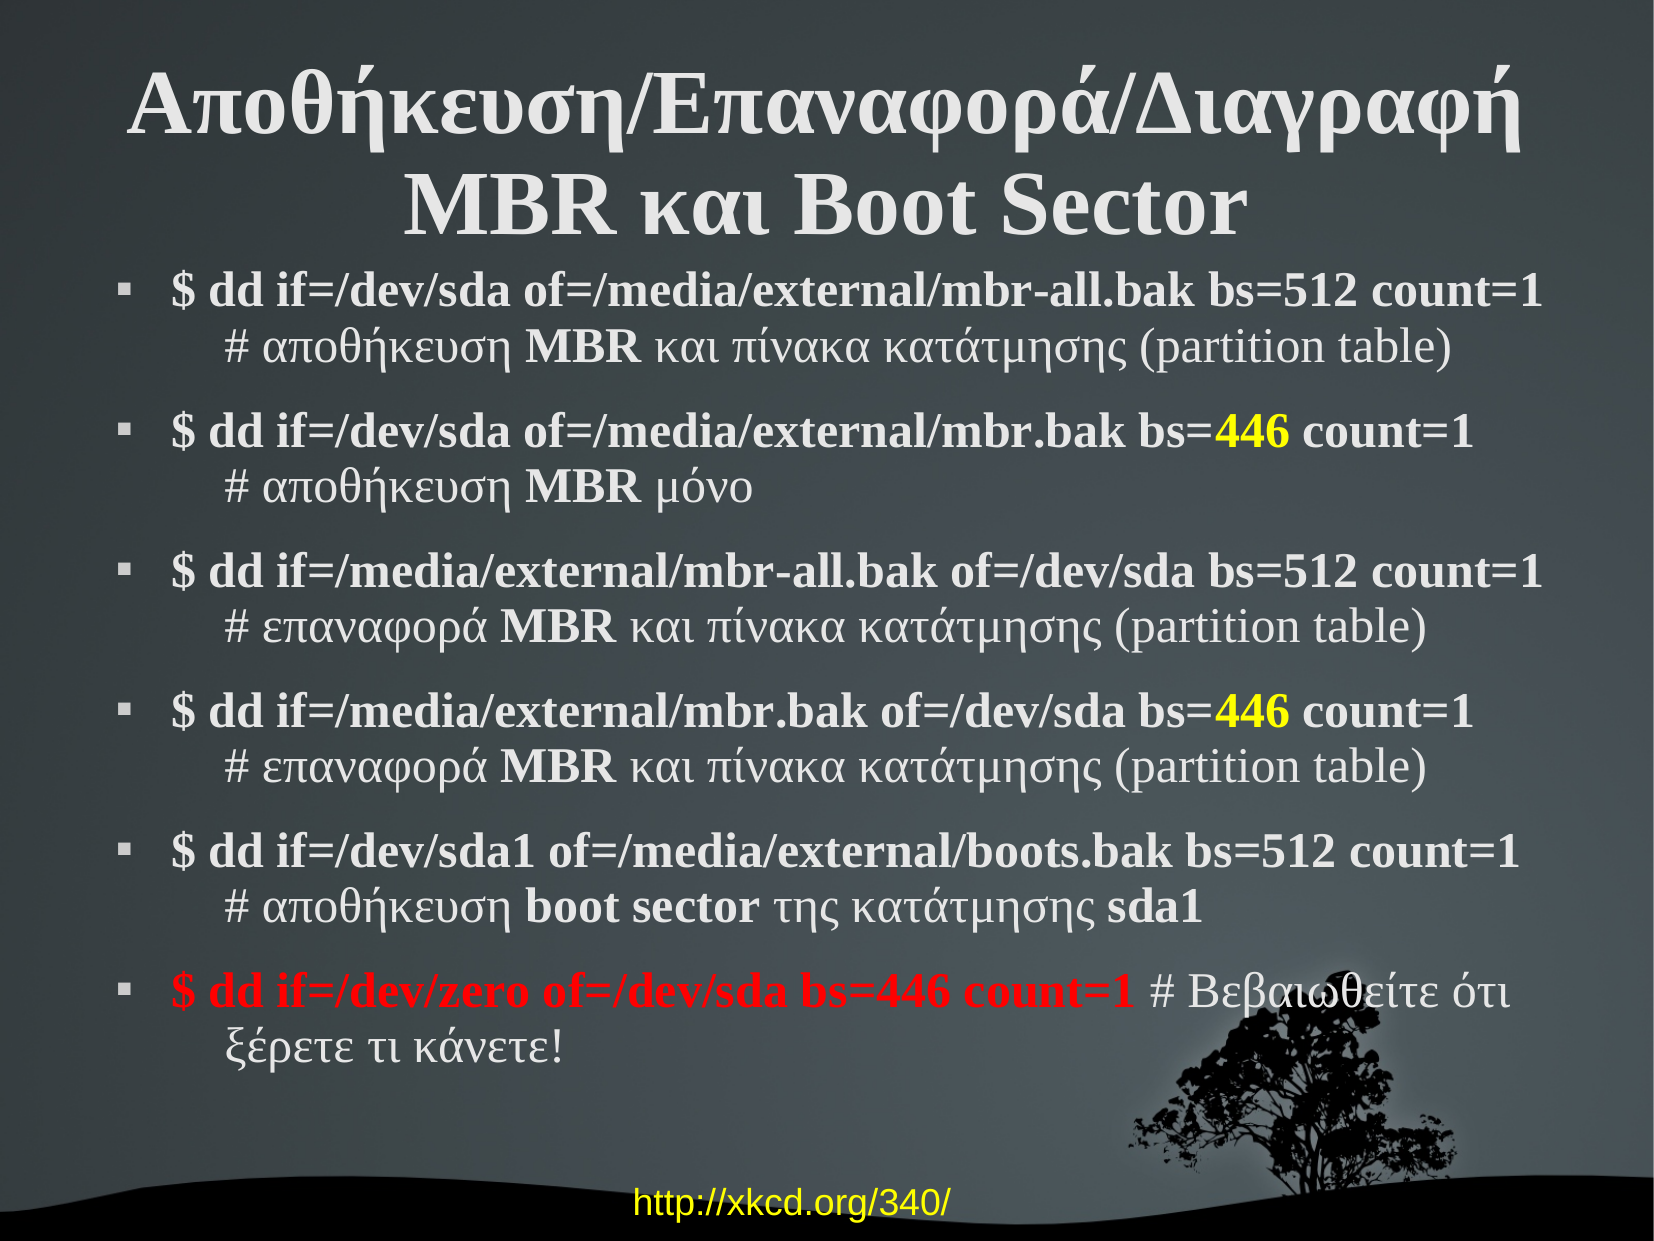

# Αποθήκευση/Επαναφορά/Διαγραφή MBR και Boot Sector
$ dd if=/dev/sda of=/media/external/mbr-all.bak bs=512 count=1
# αποθήκευση MBR και πίνακα κατάτμησης (partition table)
$ dd if=/dev/sda of=/media/external/mbr.bak bs=446 count=1
# αποθήκευση MBR μόνο
$ dd if=/media/external/mbr-all.bak of=/dev/sda bs=512 count=1
# επαναφορά MBR και πίνακα κατάτμησης (partition table)
$ dd if=/media/external/mbr.bak of=/dev/sda bs=446 count=1
# επαναφορά MBR και πίνακα κατάτμησης (partition table)
$ dd if=/dev/sda1 of=/media/external/boots.bak bs=512 count=1
# αποθήκευση boot sector της κατάτμησης sda1
$ dd if=/dev/zero of=/dev/sda bs=446 count=1 # Βεβαιωθείτε ότι ξέρετε τι κάνετε!
http://xkcd.org/340/